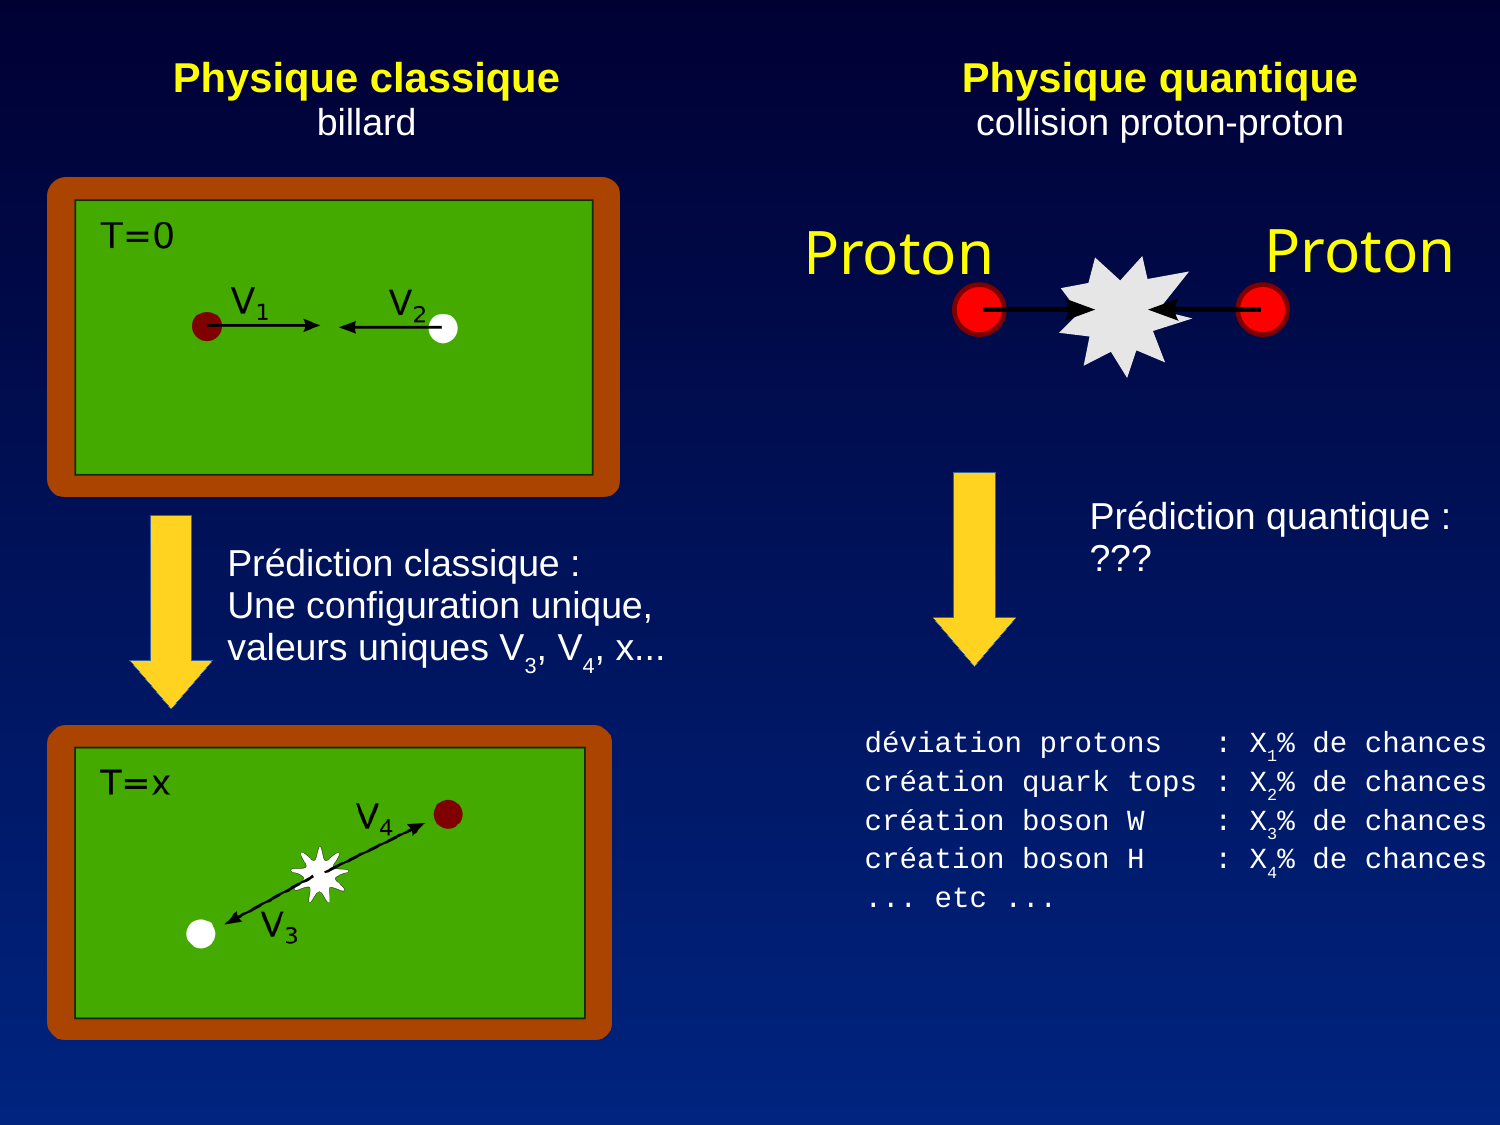

Physique classique
billard
Physique quantique
collision proton-proton
Prédiction quantique :
???
Prédiction classique :
Une configuration unique,
valeurs uniques V3, V4, x...
déviation protons : X1% de chances
création quark tops : X2% de chances
création boson W : X3% de chances
création boson H : X4% de chances
... etc ...